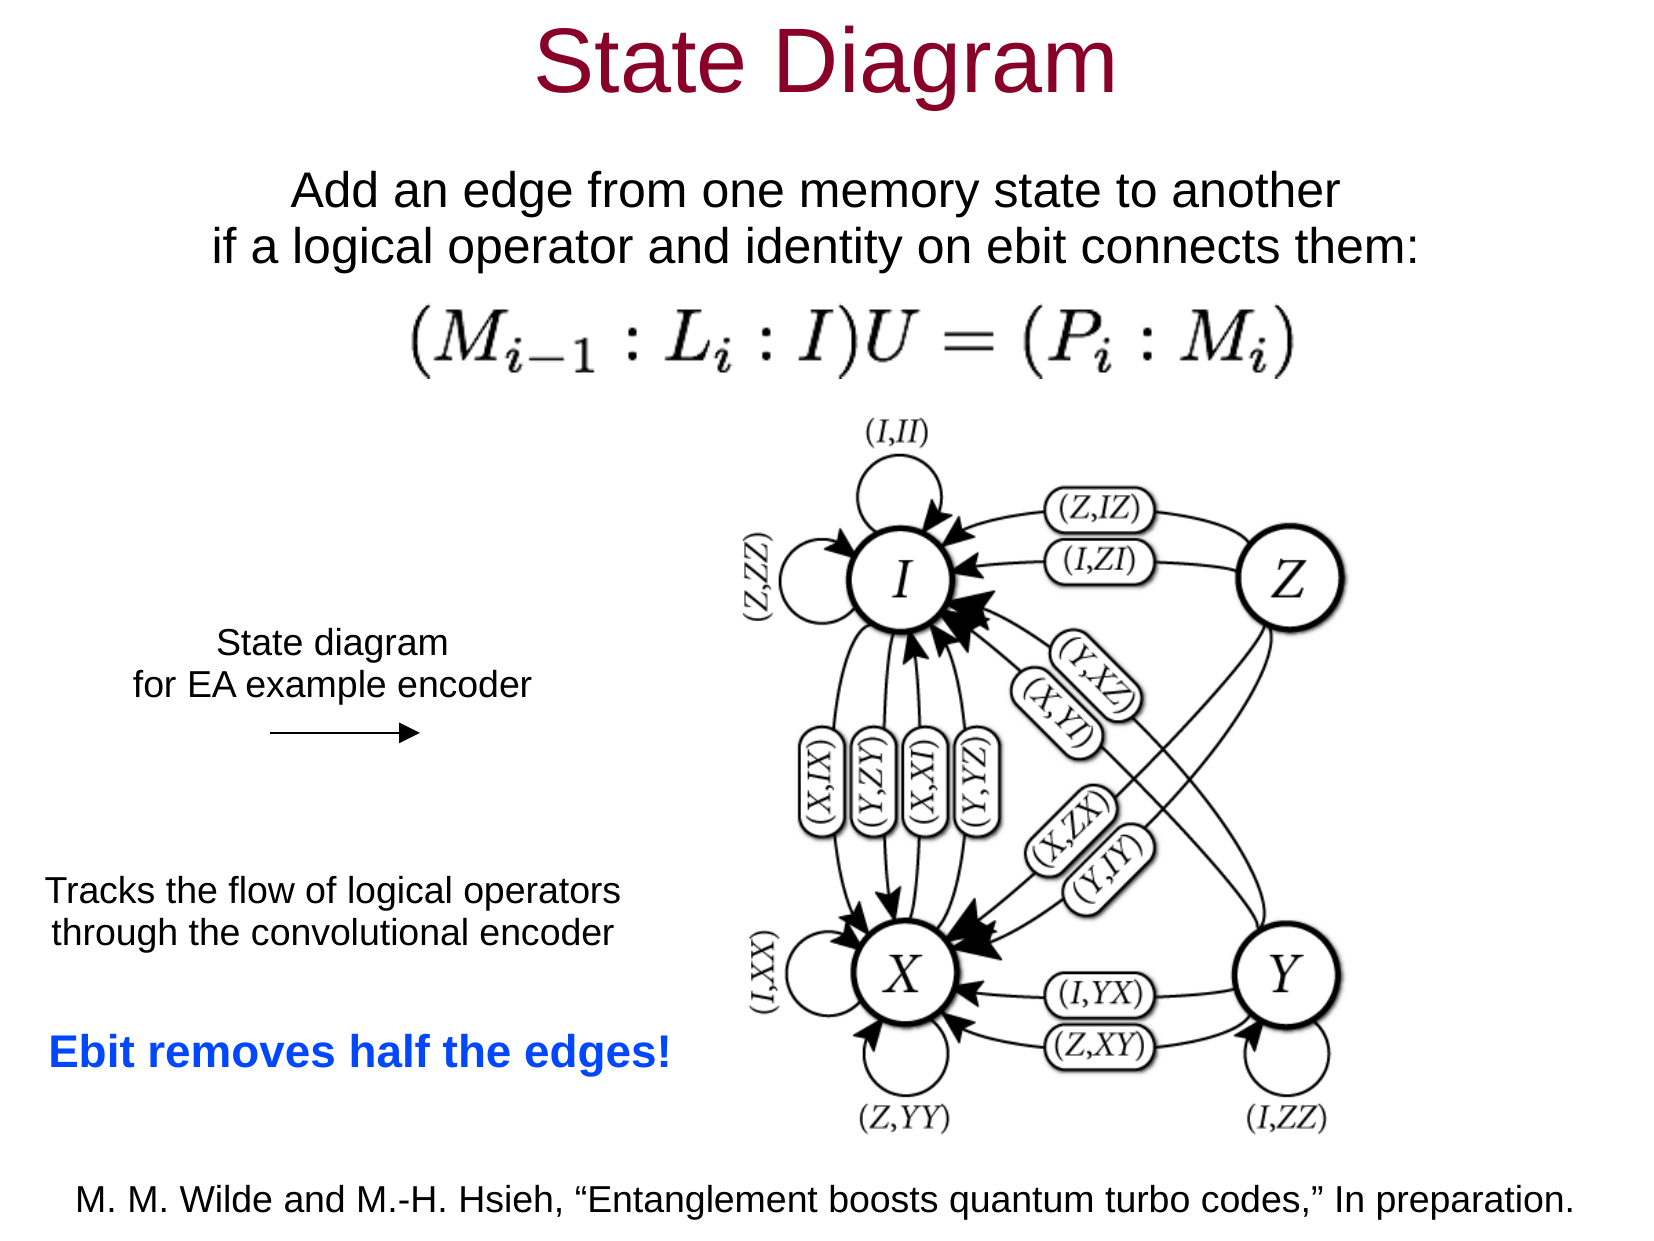

# State Diagram
Add an edge from one memory state to another
if a logical operator and identity on ebit connects them:
State diagram
for EA example encoder
Tracks the flow of logical operators
through the convolutional encoder
Ebit removes half the edges!
M. M. Wilde and M.-H. Hsieh, “Entanglement boosts quantum turbo codes,” In preparation.